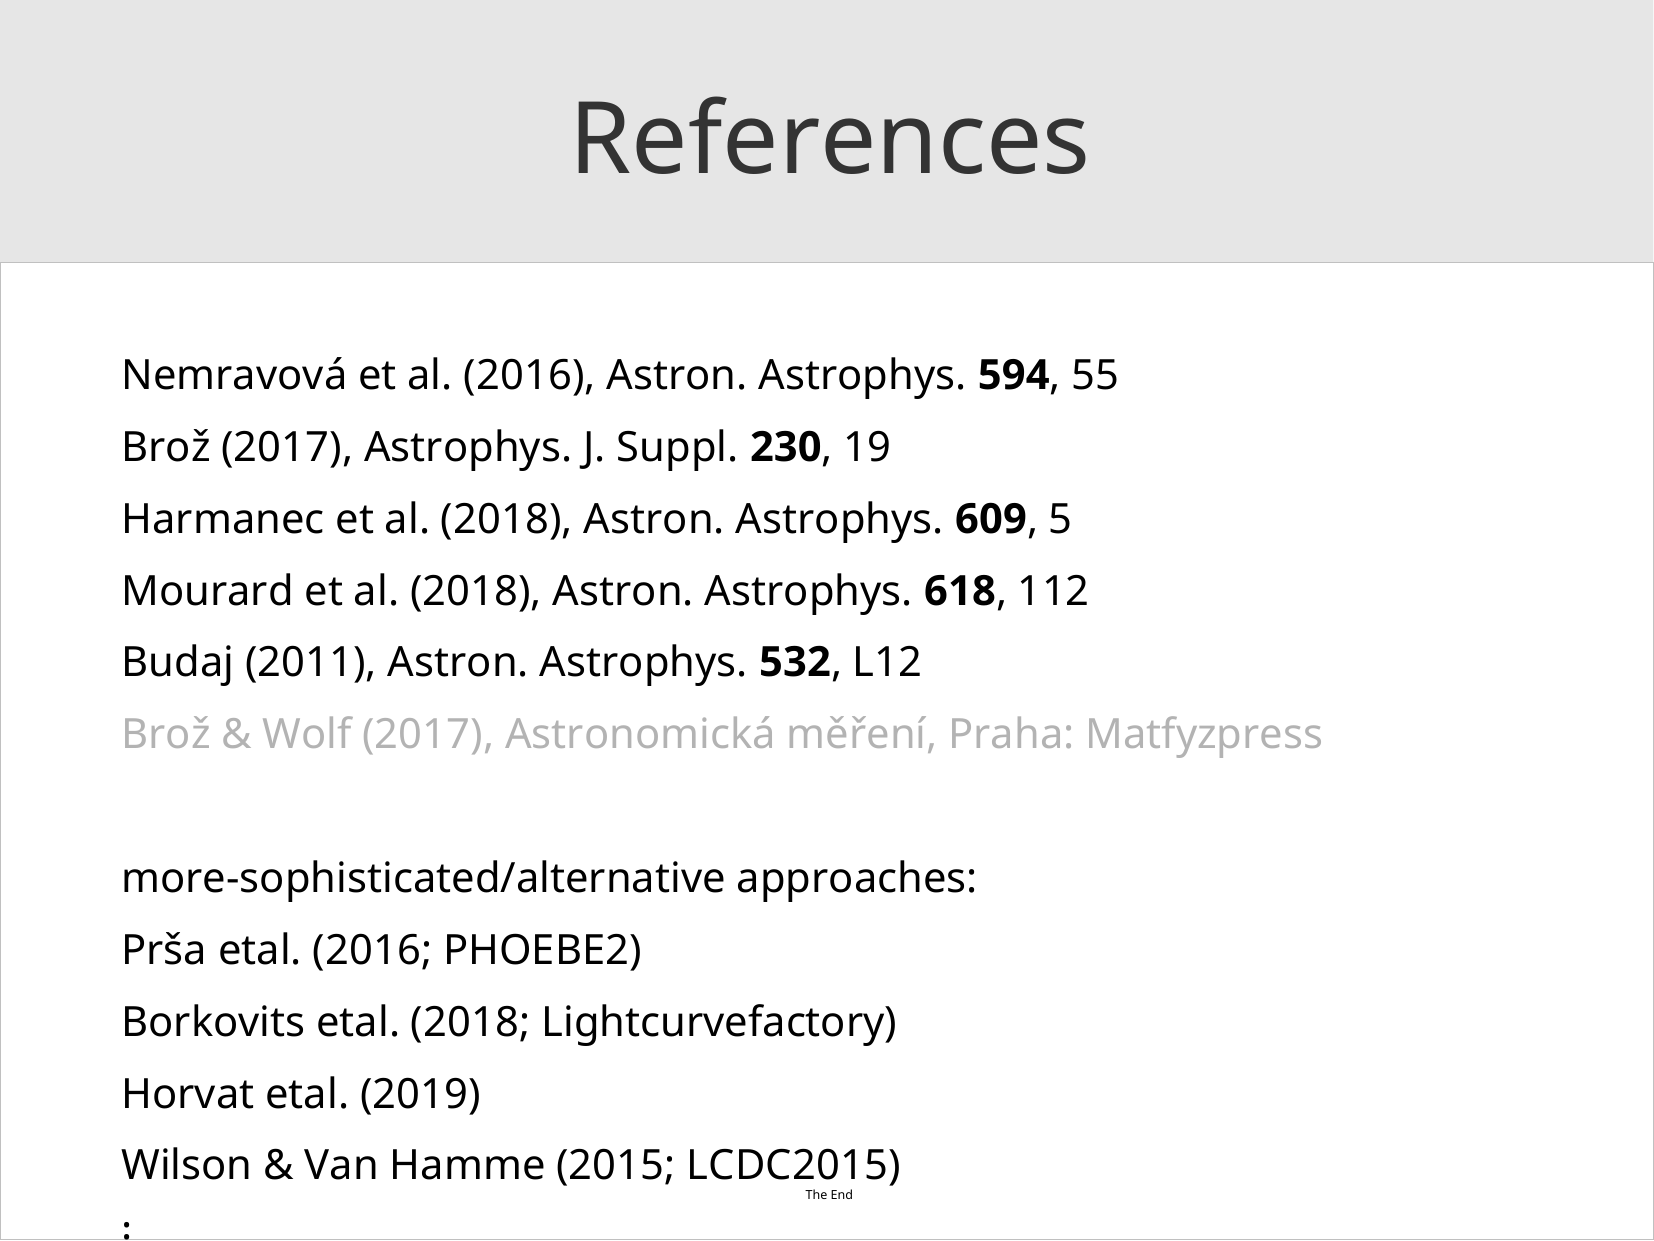

# References
Nemravová et al. (2016), Astron. Astrophys. 594, 55
Brož (2017), Astrophys. J. Suppl. 230, 19
Harmanec et al. (2018), Astron. Astrophys. 609, 5
Mourard et al. (2018), Astron. Astrophys. 618, 112
Budaj (2011), Astron. Astrophys. 532, L12
Brož & Wolf (2017), Astronomická měření, Praha: Matfyzpress
more-sophisticated/alternative approaches:
Prša etal. (2016; PHOEBE2)
Borkovits etal. (2018; Lightcurvefactory)
Horvat etal. (2019)
Wilson & Van Hamme (2015; LCDC2015)
⁝
The End